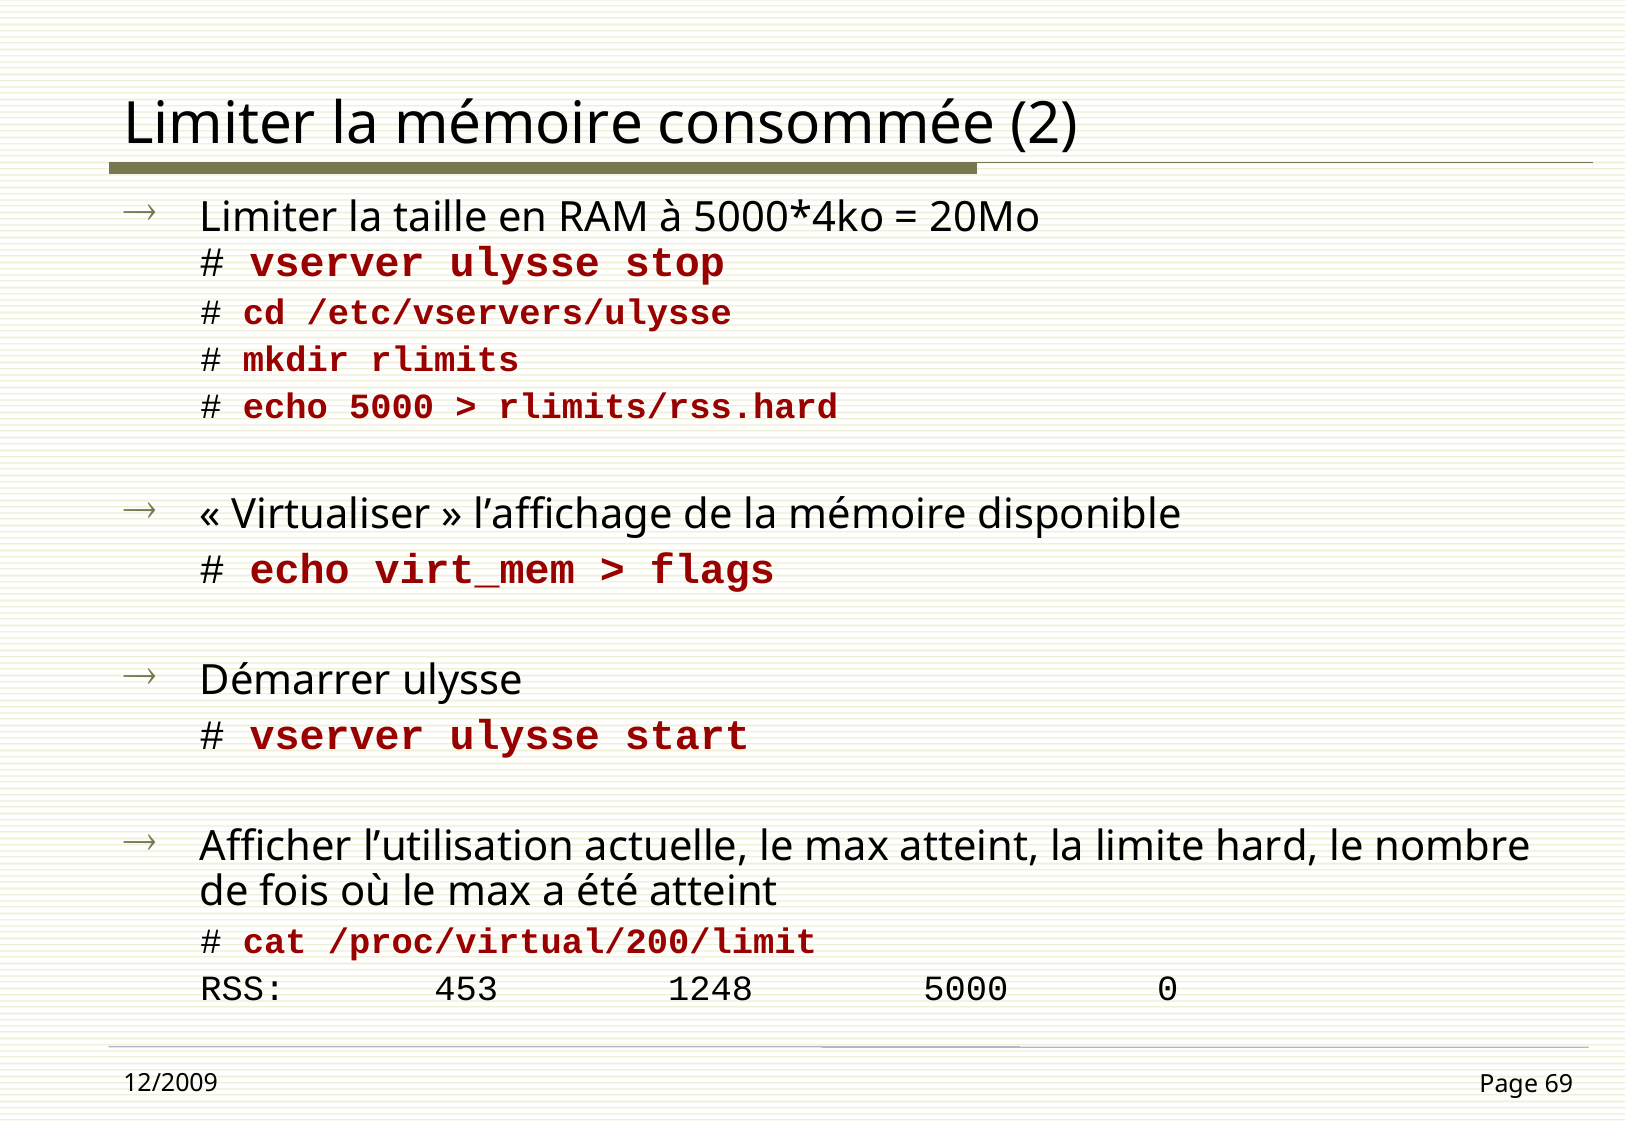

# Limiter la mémoire consommée (2)‏
Limiter la taille en RAM à 5000*4ko = 20Mo
# vserver ulysse stop
# cd /etc/vservers/ulysse
# mkdir rlimits
# echo 5000 > rlimits/rss.hard
« Virtualiser » l’affichage de la mémoire disponible
	# echo virt_mem > flags
Démarrer ulysse
	# vserver ulysse start
Afficher l’utilisation actuelle, le max atteint, la limite hard, le nombre de fois où le max a été atteint
# cat /proc/virtual/200/limit
RSS: 453 1248 5000 0
69